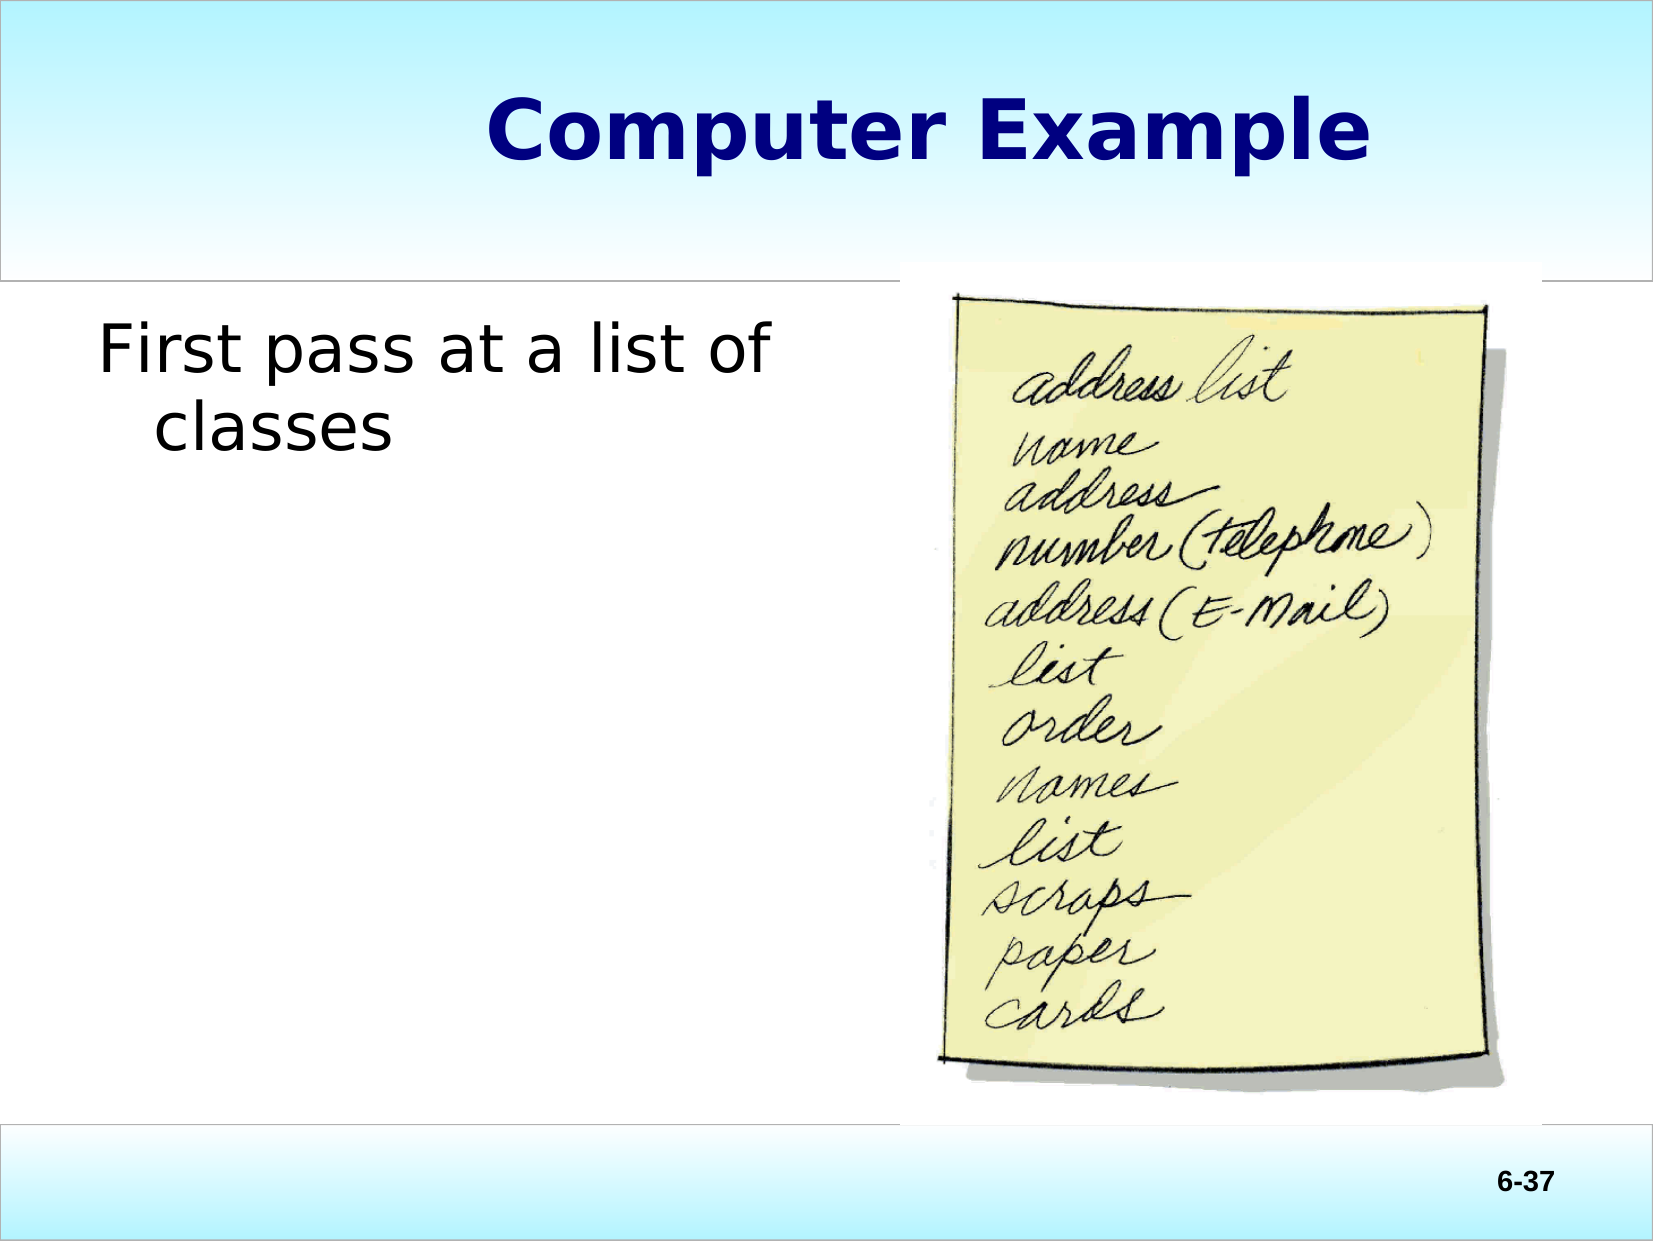

# Computer Example
First pass at a list of classes
6-37